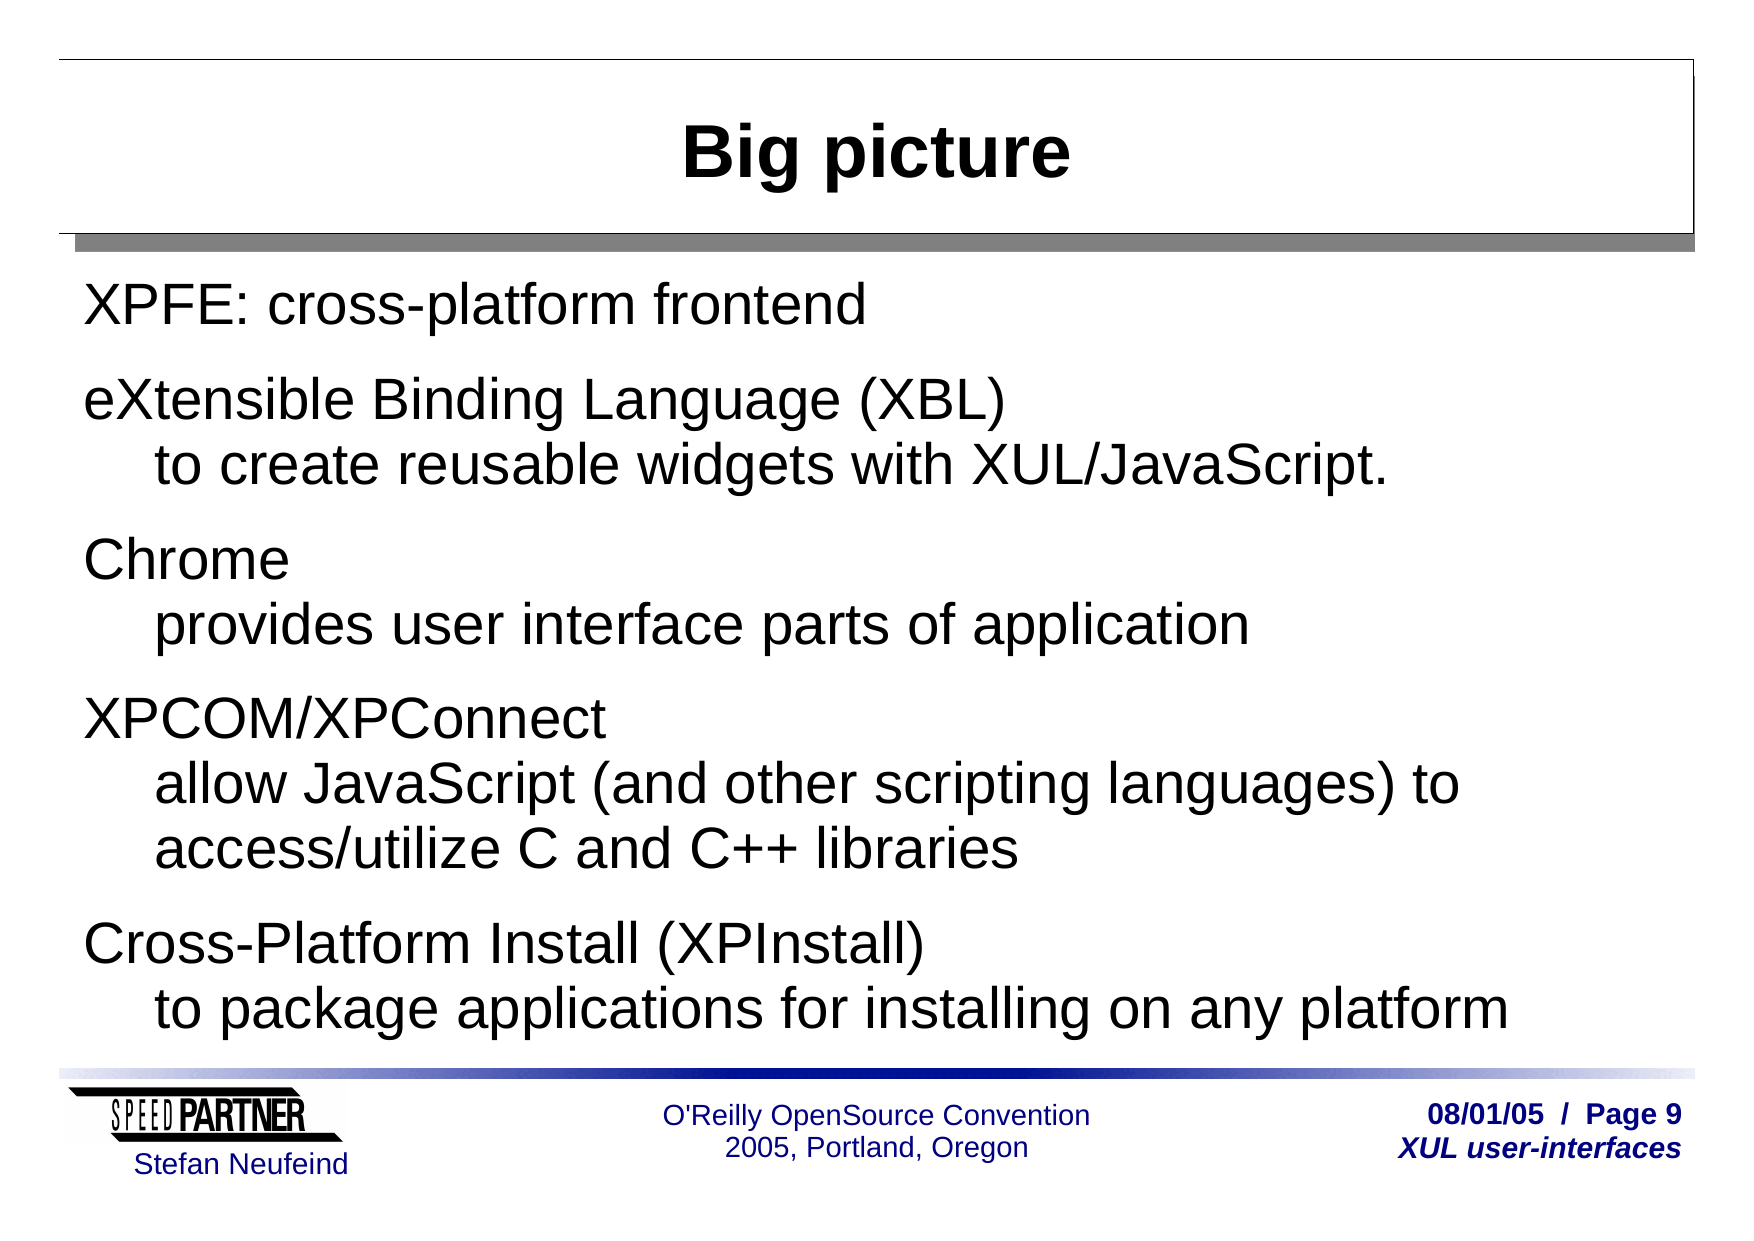

# Big picture
XPFE: cross-platform frontend
eXtensible Binding Language (XBL)
to create reusable widgets with XUL/JavaScript.
Chrome
provides user interface parts of application
XPCOM/XPConnect
allow JavaScript (and other scripting languages) to access/utilize C and C++ libraries
Cross-Platform Install (XPInstall)
to package applications for installing on any platform